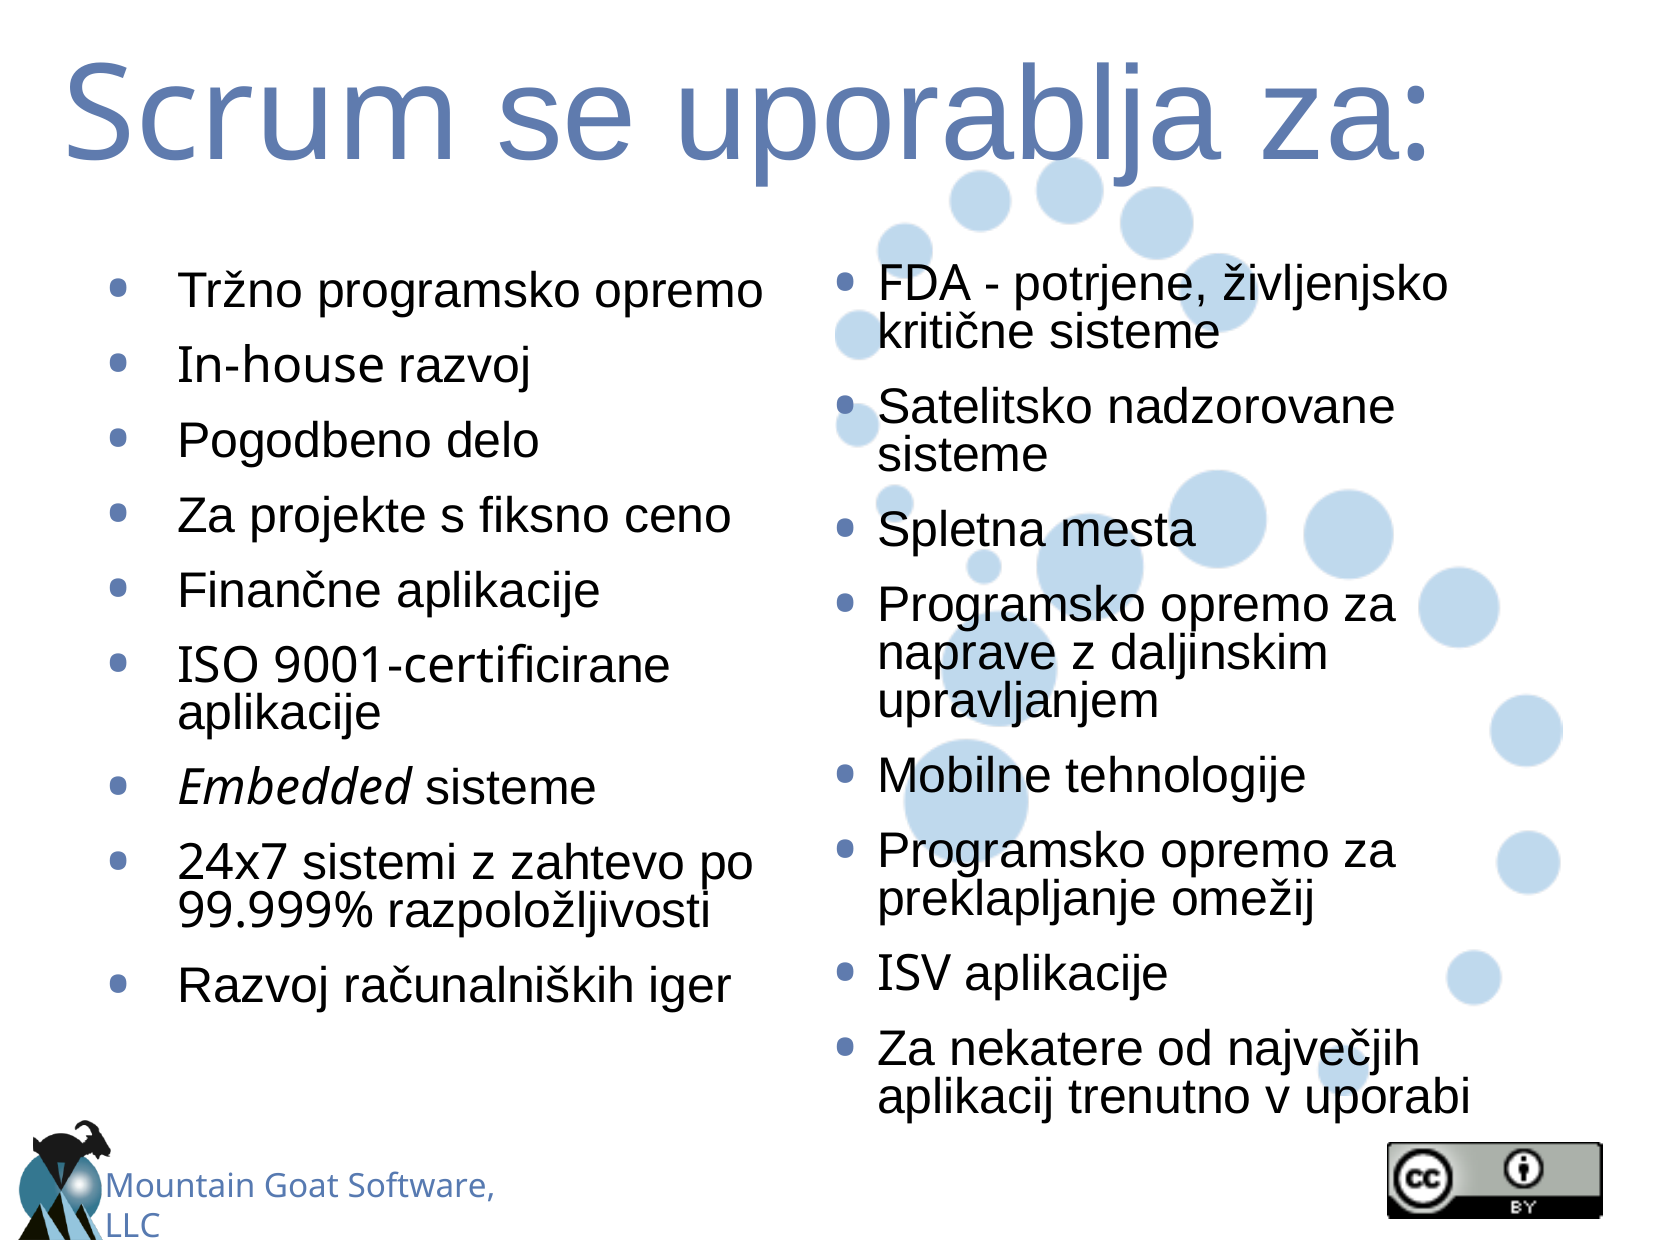

# Scrum se uporablja za:
Tržno programsko opremo
In-house razvoj
Pogodbeno delo
Za projekte s fiksno ceno
Finančne aplikacije
ISO 9001-certificirane aplikacije
Embedded sisteme
24x7 sistemi z zahtevo po 99.999% razpoložljivosti
Razvoj računalniških iger
FDA - potrjene, življenjsko kritične sisteme
Satelitsko nadzorovane sisteme
Spletna mesta
Programsko opremo za naprave z daljinskim upravljanjem
Mobilne tehnologije
Programsko opremo za preklapljanje omežij
ISV aplikacije
Za nekatere od največjih aplikacij trenutno v uporabi